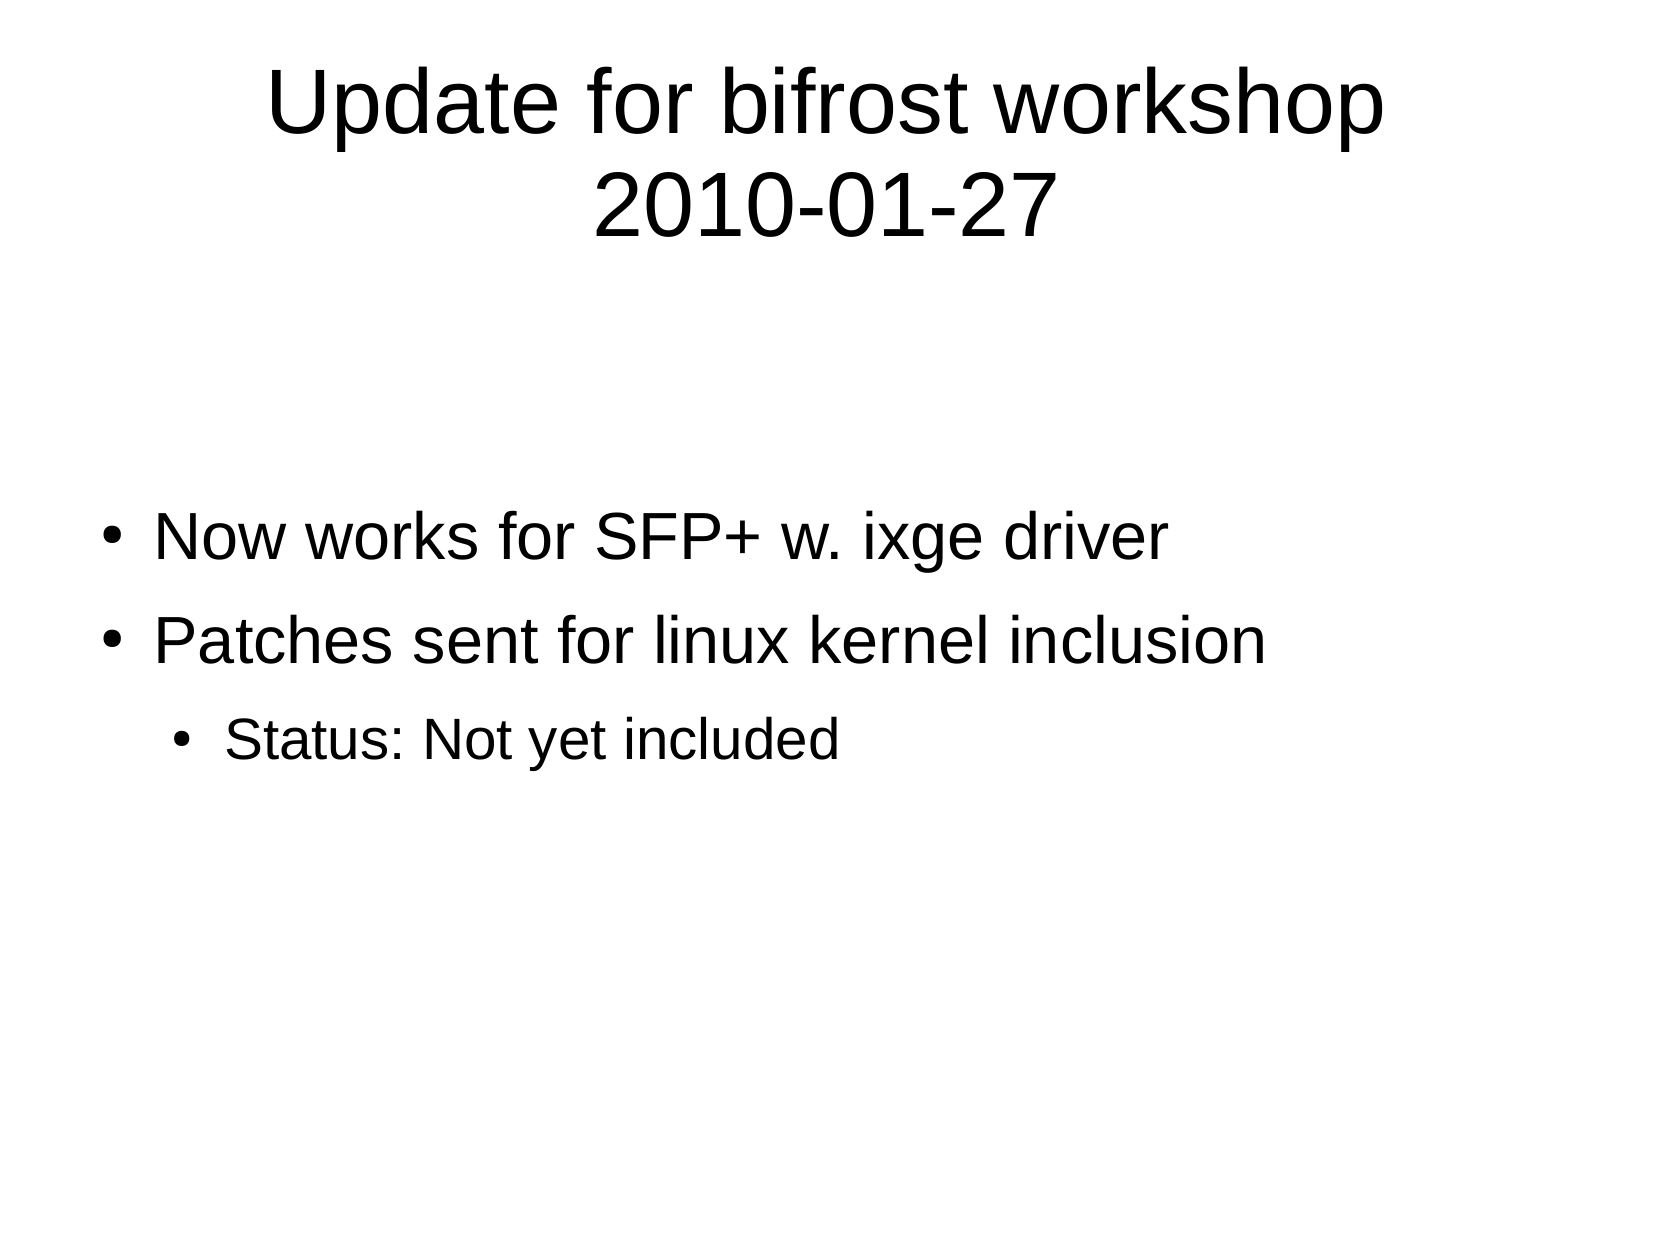

# Update for bifrost workshop 2010-01-27
Now works for SFP+ w. ixge driver
Patches sent for linux kernel inclusion
Status: Not yet included